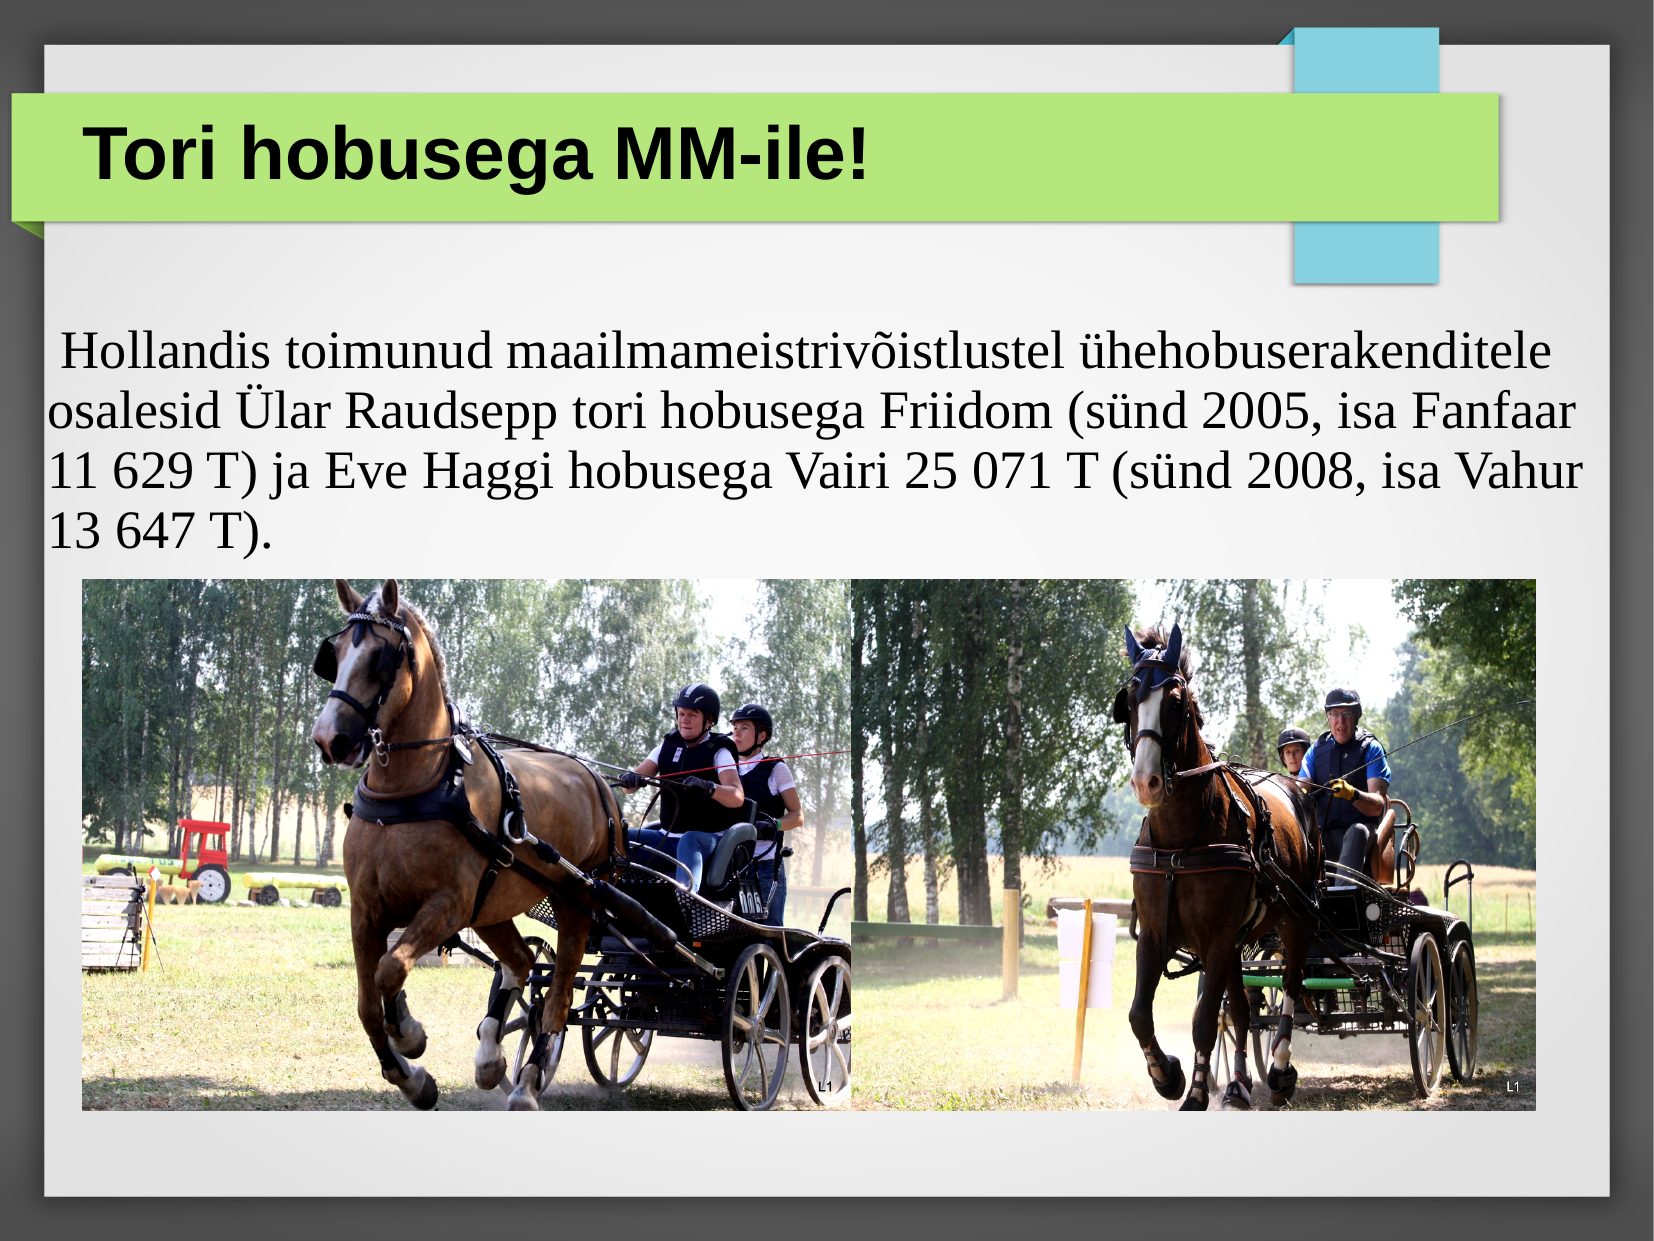

Tori hobusega MM-ile!
 Hollandis toimunud maailmameistrivõistlustel ühehobuserakenditele osalesid Ülar Raudsepp tori hobusega Friidom (sünd 2005, isa Fanfaar 11 629 T) ja Eve Haggi hobusega Vairi 25 071 T (sünd 2008, isa Vahur 13 647 T).
#